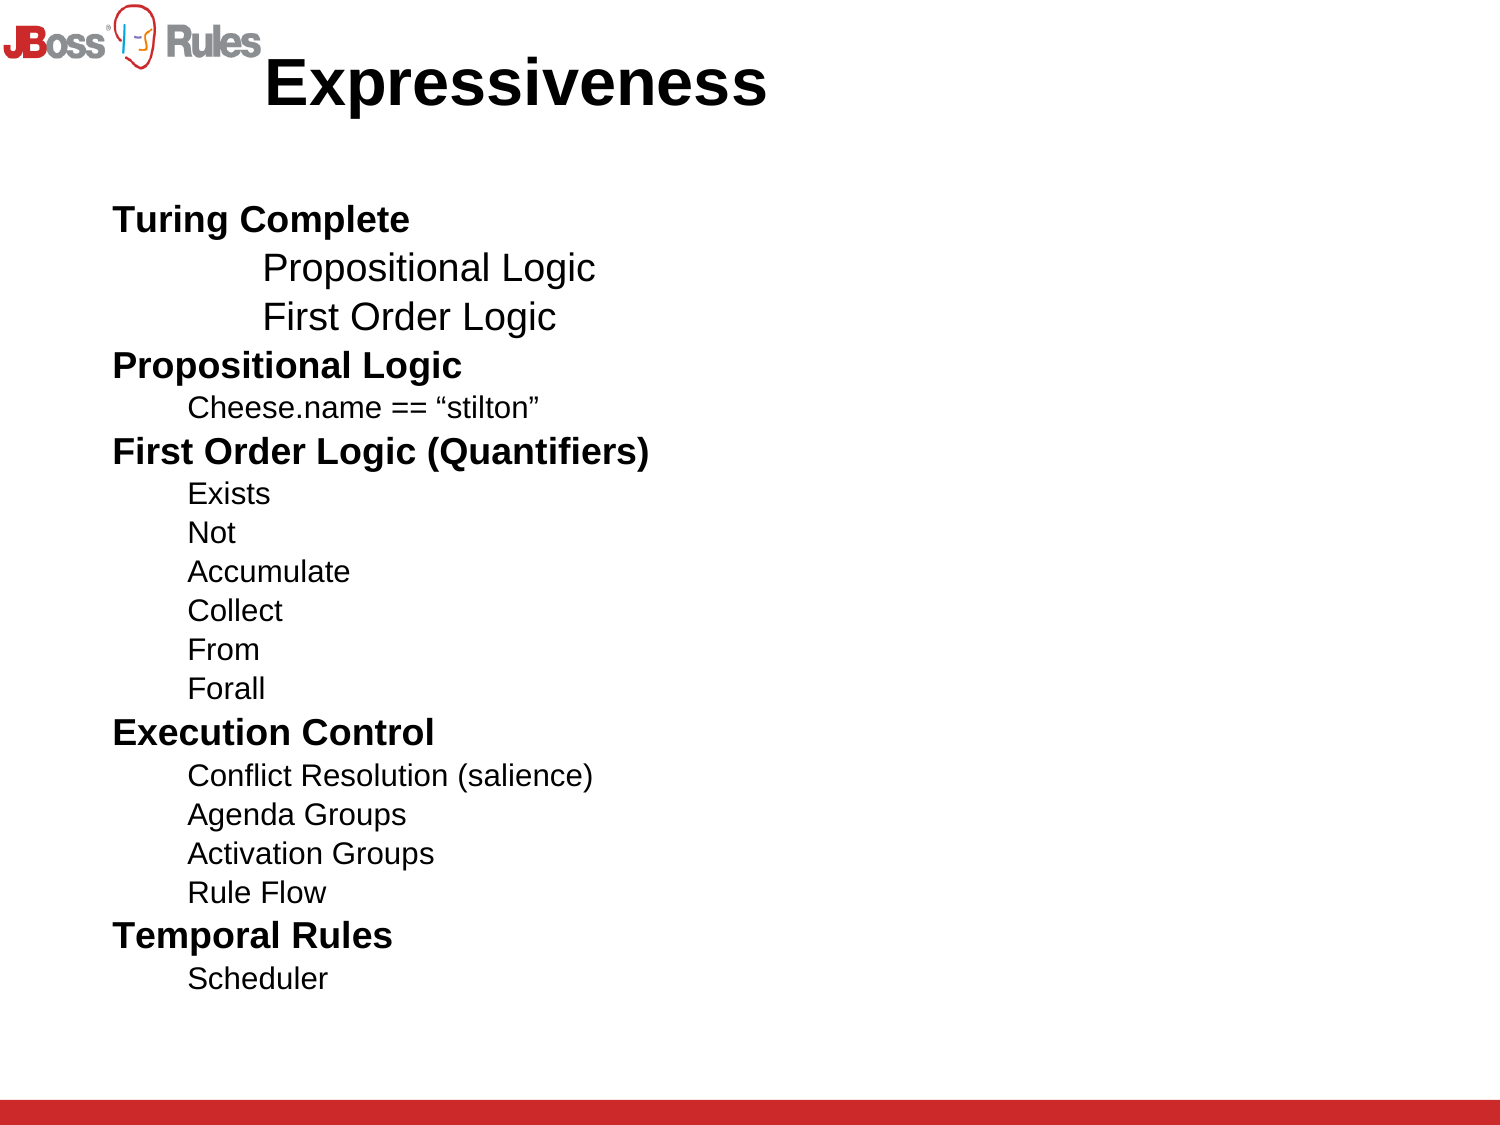

# Expressiveness
Turing Complete
Propositional Logic
First Order Logic
Propositional Logic
Cheese.name == “stilton”
First Order Logic (Quantifiers)
Exists
Not
Accumulate
Collect
From
Forall
Execution Control
Conflict Resolution (salience)
Agenda Groups
Activation Groups
Rule Flow
Temporal Rules
Scheduler